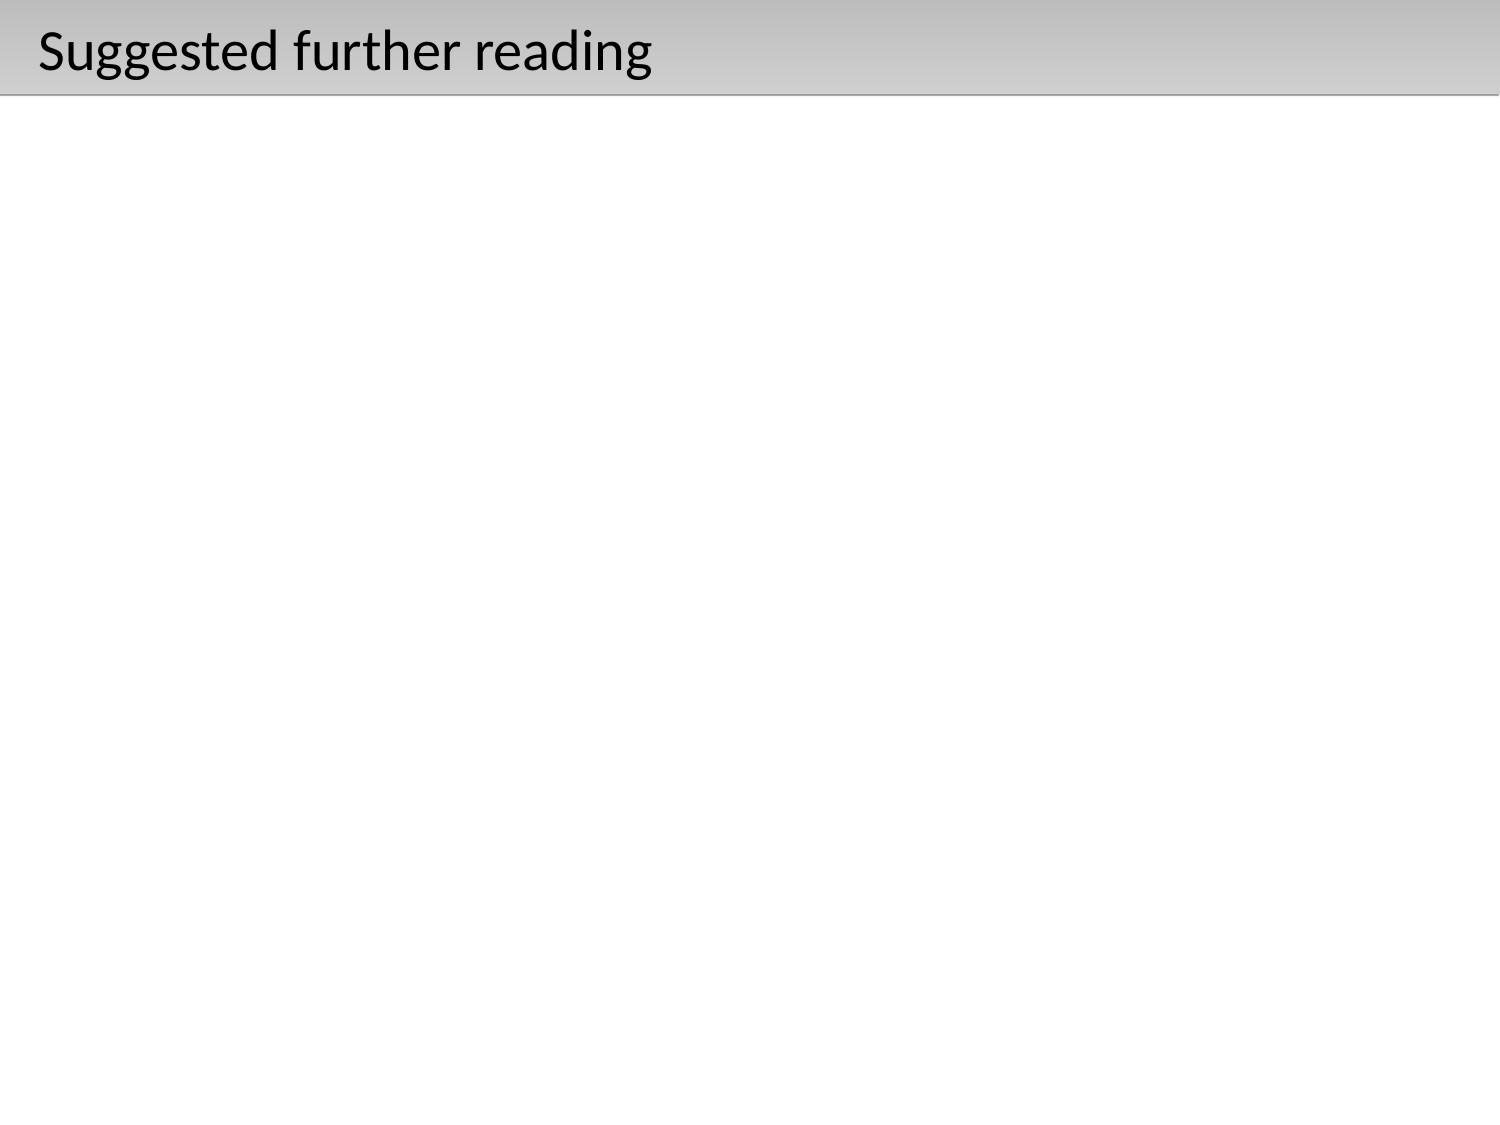

# Suggested further reading
 ‘Optical trapping’, K. C. Neuman & S. M. Block. Rev. Sci. Instrum. 75(9)
	2787-2809 (2004)
 ‘Lights, action: optical tweezers’, J. E. Molloy & M. J. Padgett. Contemp.
 		Phys. 43(4) 241-258 (2002)
 ‘Signals and noise in micromechanical measurements’, F. Gittes & C. F.
Schmidt. Methods in Cell Biology 55 129-156 (1998)
The ‘Holoassembler’: www.holoassembler.com. State-of-the art micro and
	nanomanipulation with fingertip control!